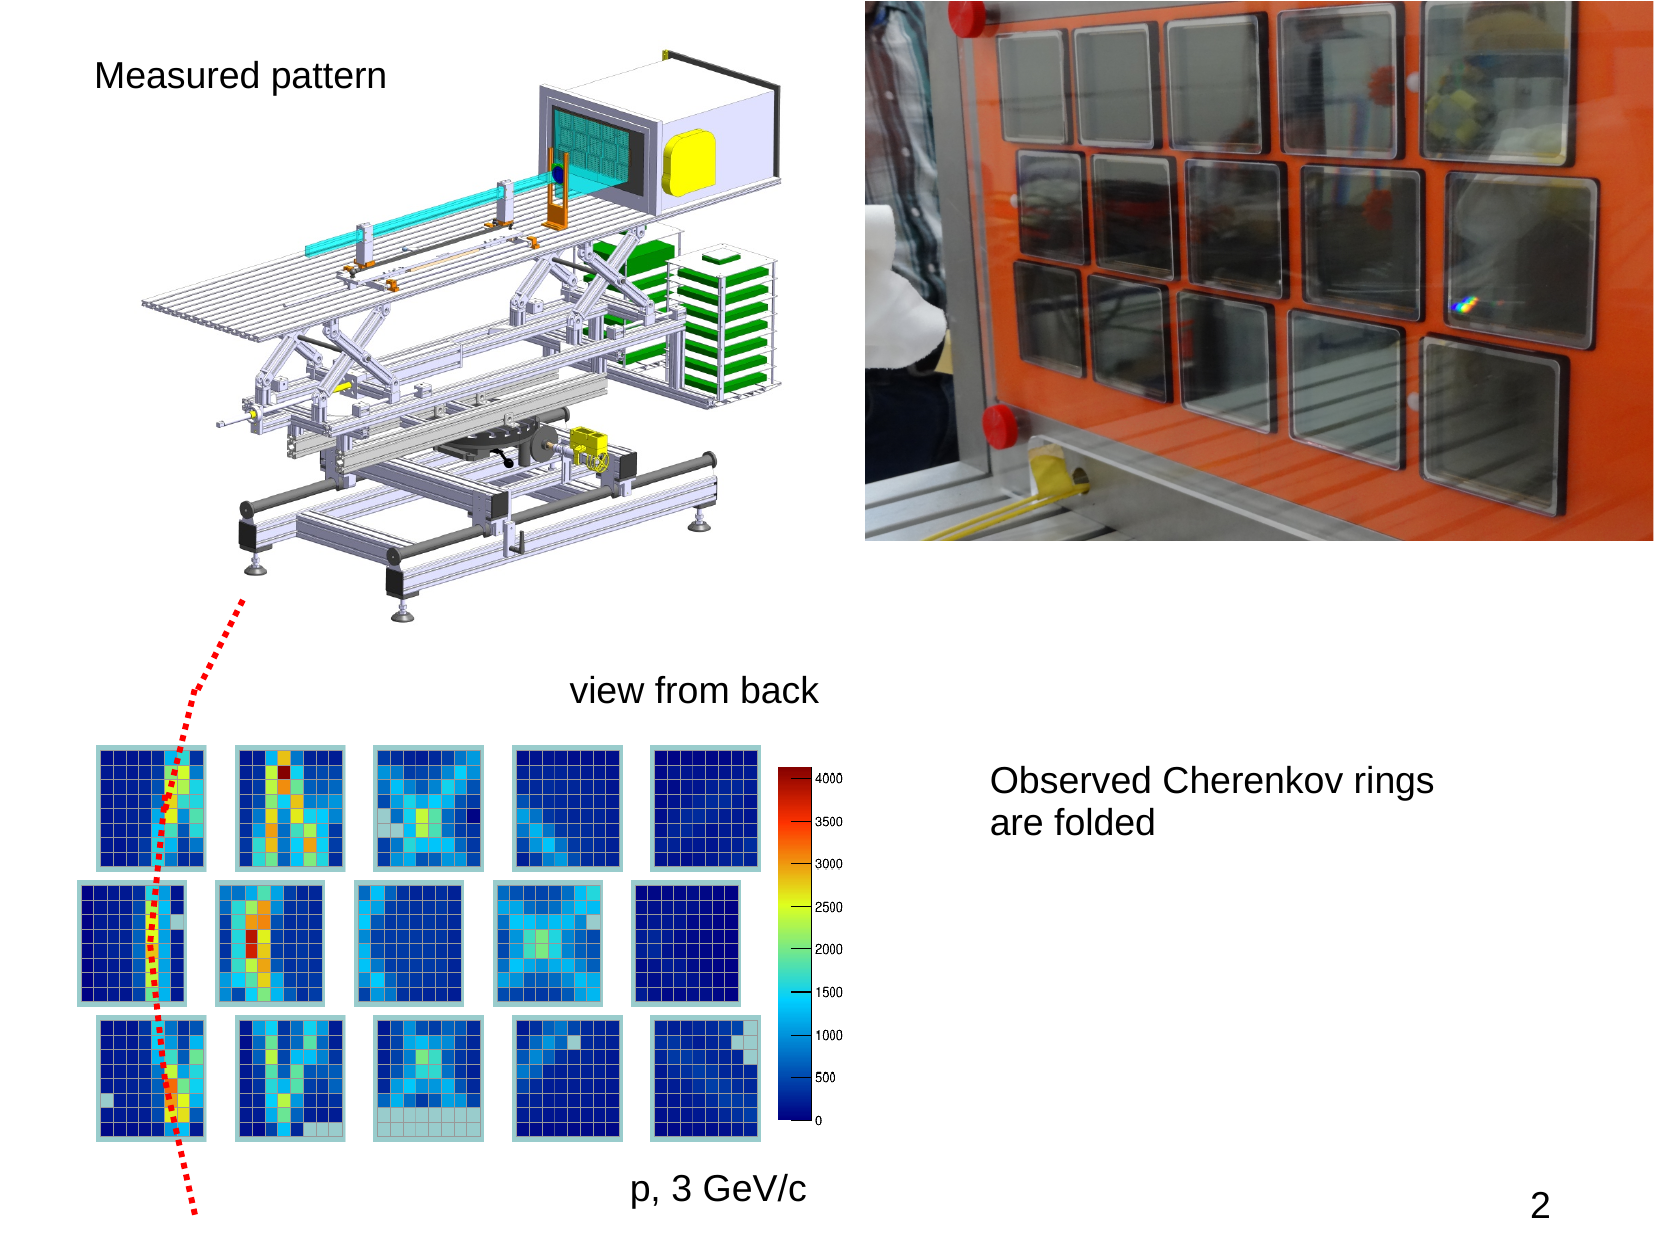

Measured pattern
view from back
Observed Cherenkov rings
are folded
p, 3 GeV/c
2